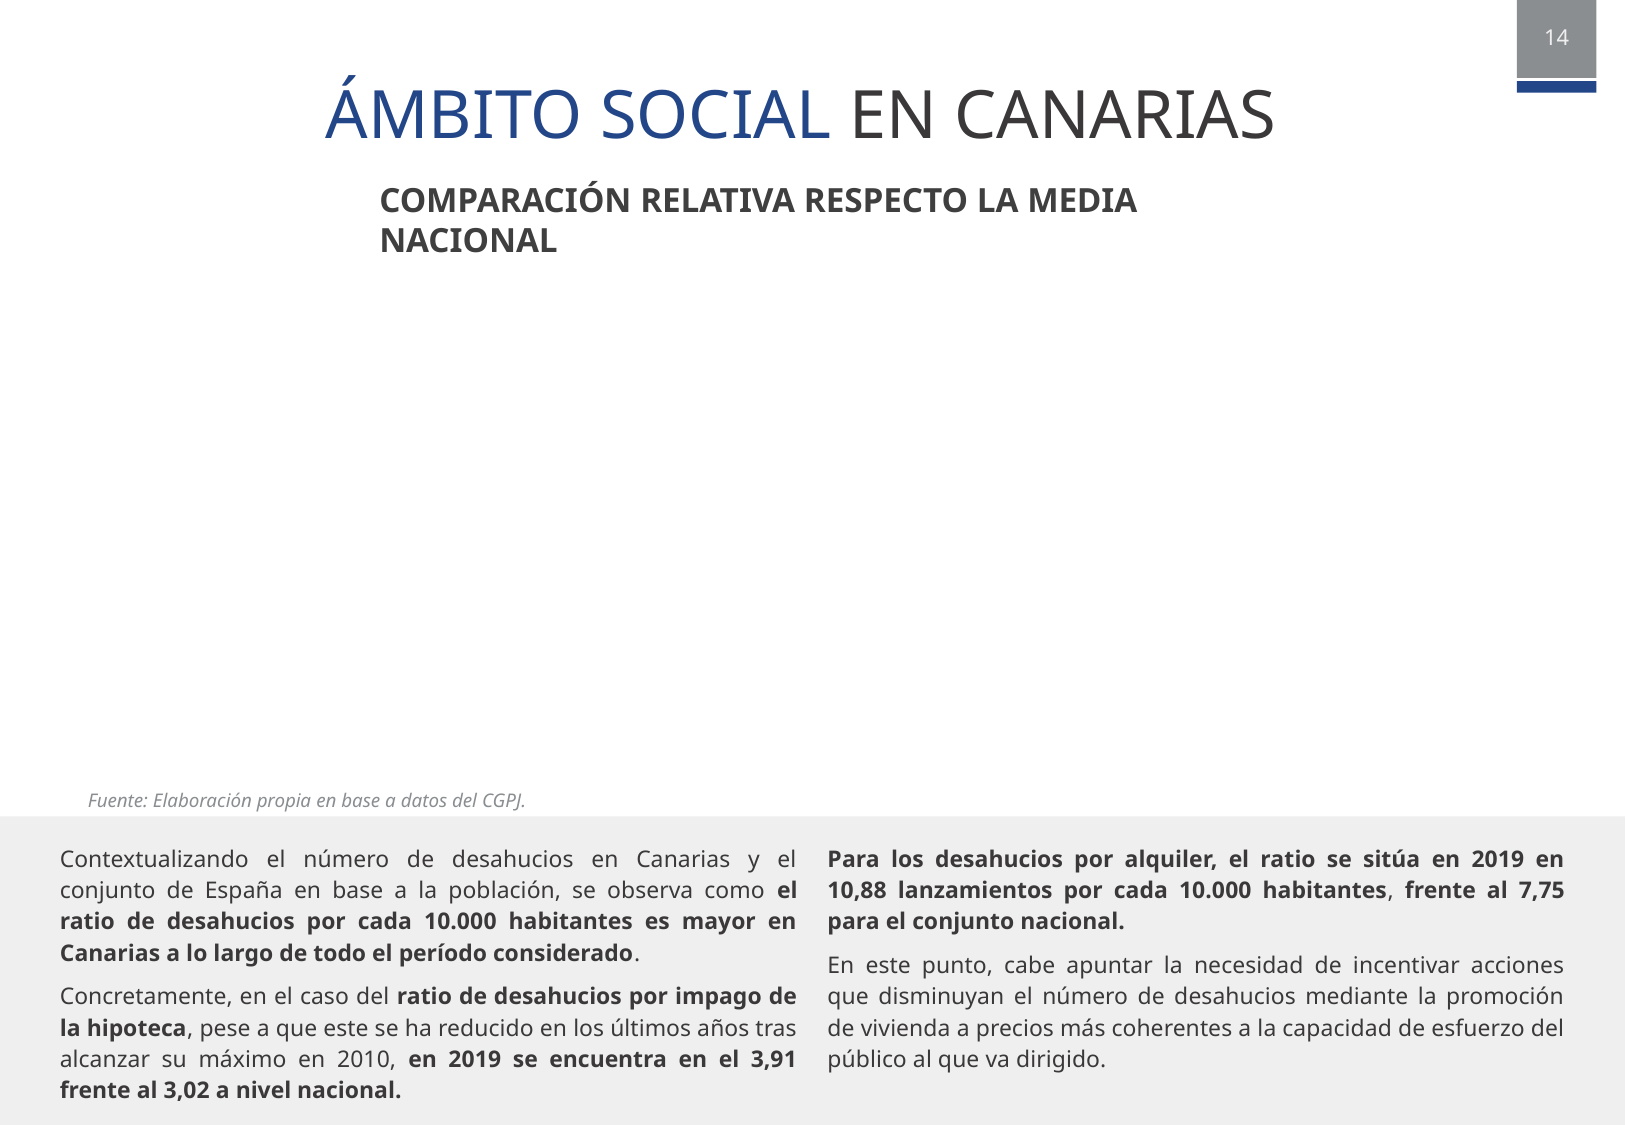

ÁMBITO SOCIAL EN CANARIAS
COMPARACIÓN RELATIVA RESPECTO LA MEDIA NACIONAL
Fuente: Elaboración propia en base a datos del CGPJ.
| Contextualizando el número de desahucios en Canarias y el conjunto de España en base a la población, se observa como el ratio de desahucios por cada 10.000 habitantes es mayor en Canarias a lo largo de todo el período considerado. Concretamente, en el caso del ratio de desahucios por impago de la hipoteca, pese a que este se ha reducido en los últimos años tras alcanzar su máximo en 2010, en 2019 se encuentra en el 3,91 frente al 3,02 a nivel nacional. | Para los desahucios por alquiler, el ratio se sitúa en 2019 en 10,88 lanzamientos por cada 10.000 habitantes, frente al 7,75 para el conjunto nacional. En este punto, cabe apuntar la necesidad de incentivar acciones que disminuyan el número de desahucios mediante la promoción de vivienda a precios más coherentes a la capacidad de esfuerzo del público al que va dirigido. |
| --- | --- |